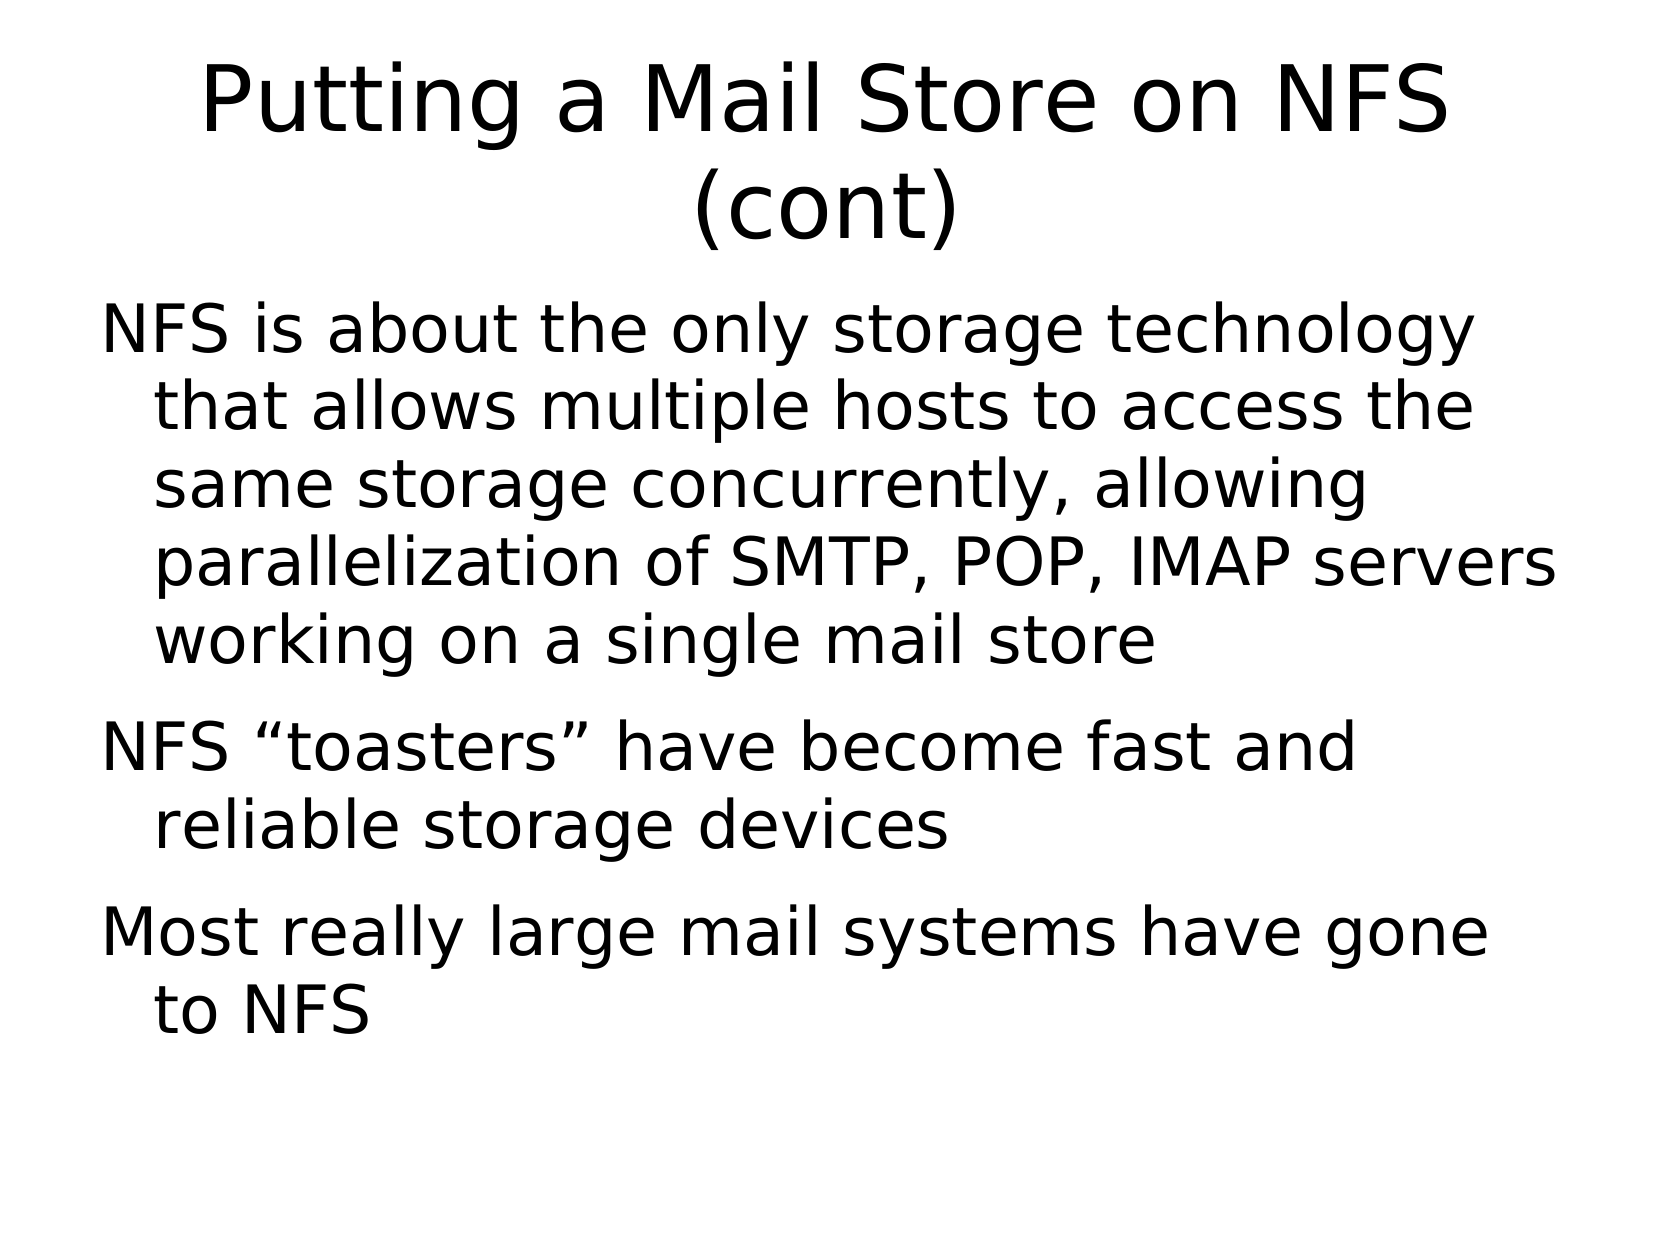

# Putting a Mail Store on NFS (cont)
NFS is about the only storage technology that allows multiple hosts to access the same storage concurrently, allowing parallelization of SMTP, POP, IMAP servers working on a single mail store
NFS “toasters” have become fast and reliable storage devices
Most really large mail systems have gone to NFS